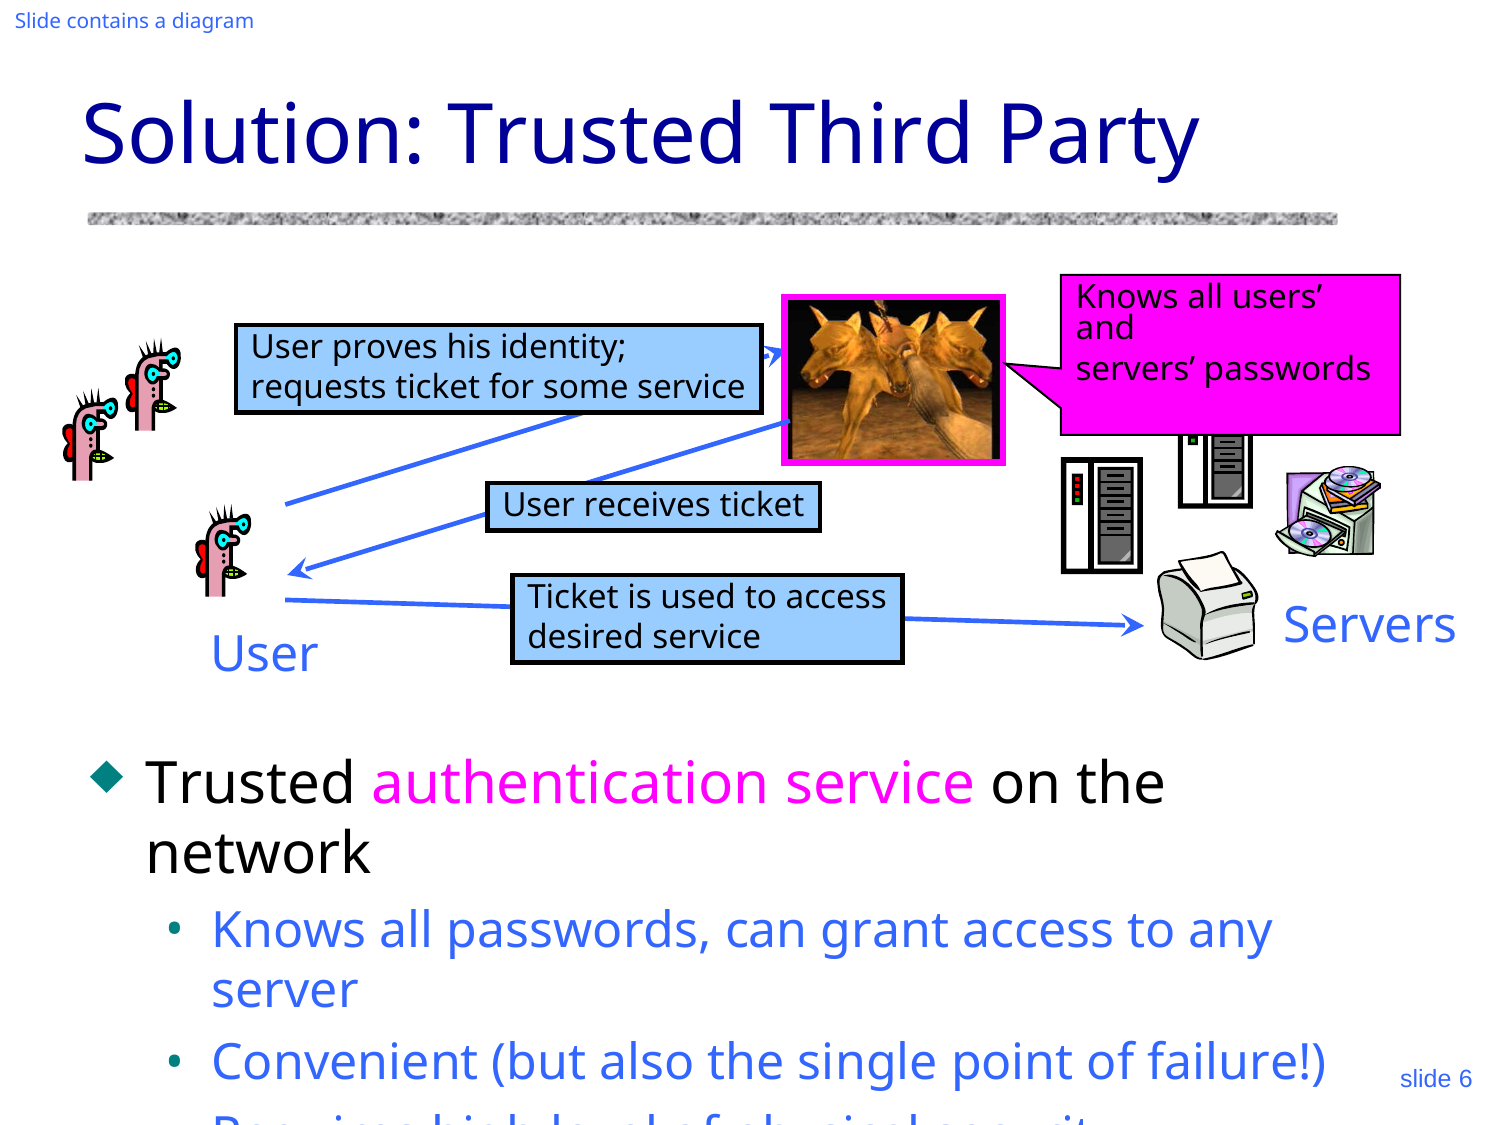

Slide contains a diagram
Solution: Trusted Third Party
Knows all users’ and
servers’ passwords
User proves his identity;
requests ticket for some service
Servers
User receives ticket
Ticket is used to access
desired service
User
Trusted authentication service on the network
Knows all passwords, can grant access to any server
Convenient (but also the single point of failure!)
Requires high level of physical security
slide